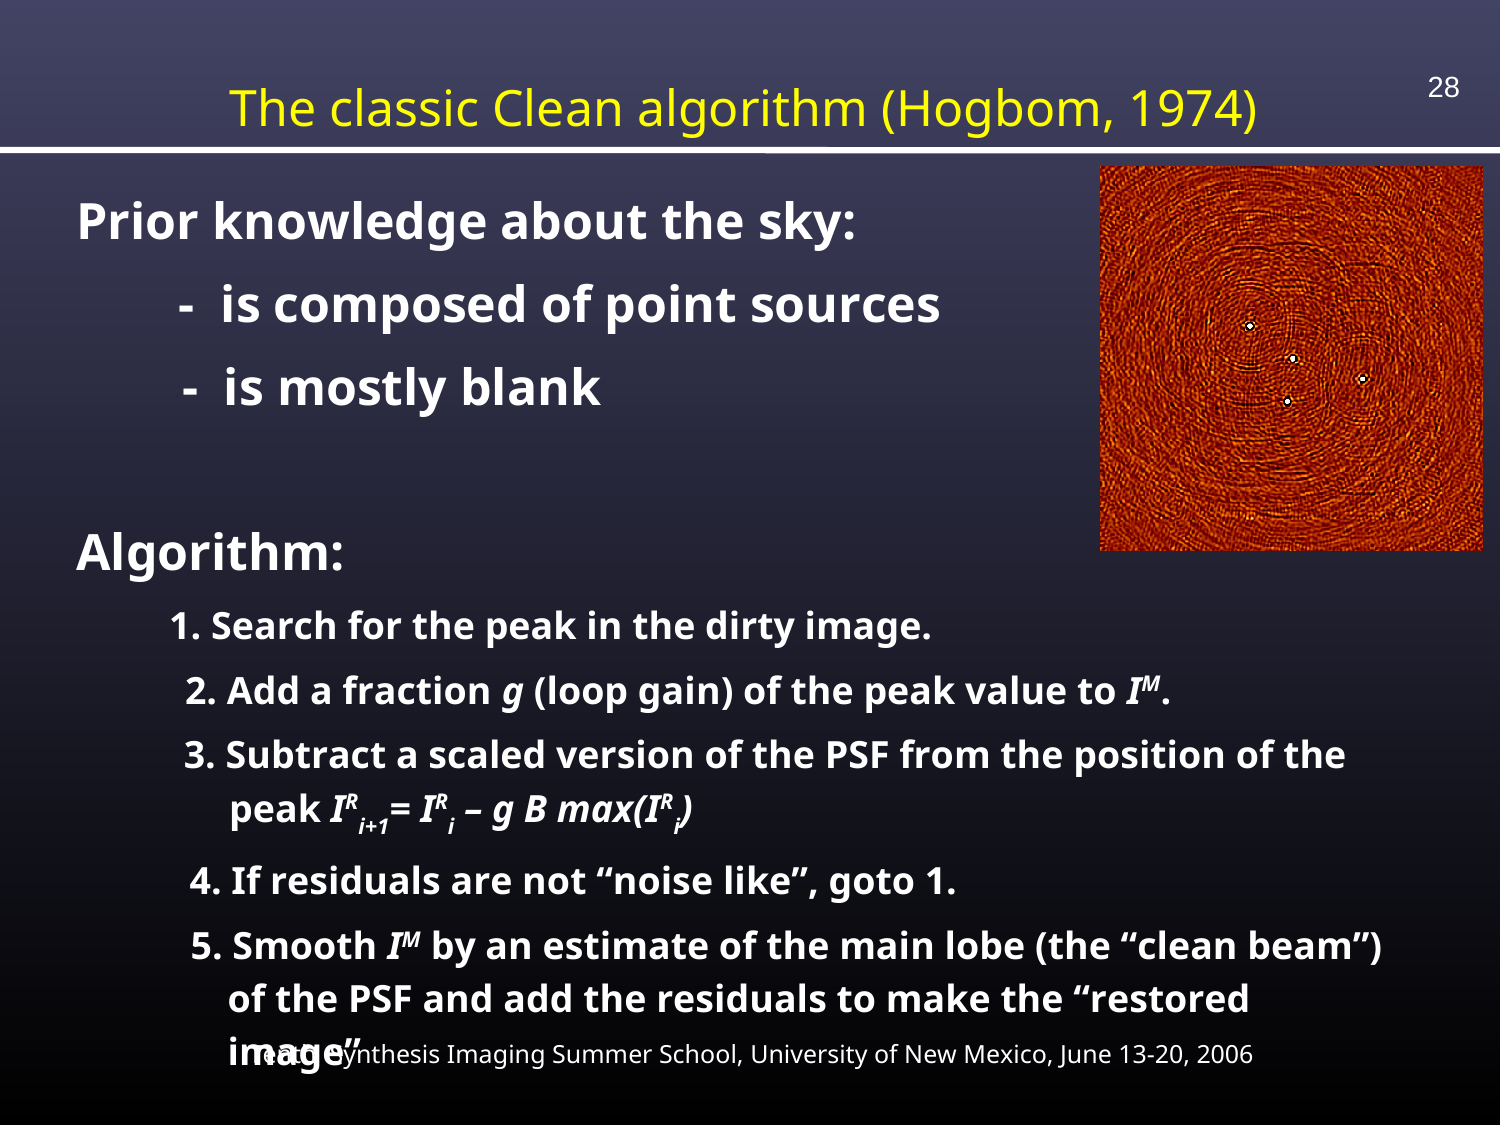

# The classic Clean algorithm (Hogbom, 1974)
Prior knowledge about the sky:
 - is composed of point sources
 - is mostly blank
Algorithm:
 1. Search for the peak in the dirty image.
2. Add a fraction g (loop gain) of the peak value to IM.
3. Subtract a scaled version of the PSF from the position of the peak IRi+1= IRi – g B max(IRi)
 4. If residuals are not “noise like”, goto 1.
 5. Smooth IM by an estimate of the main lobe (the “clean beam”) of the PSF and add the residuals to make the “restored image”